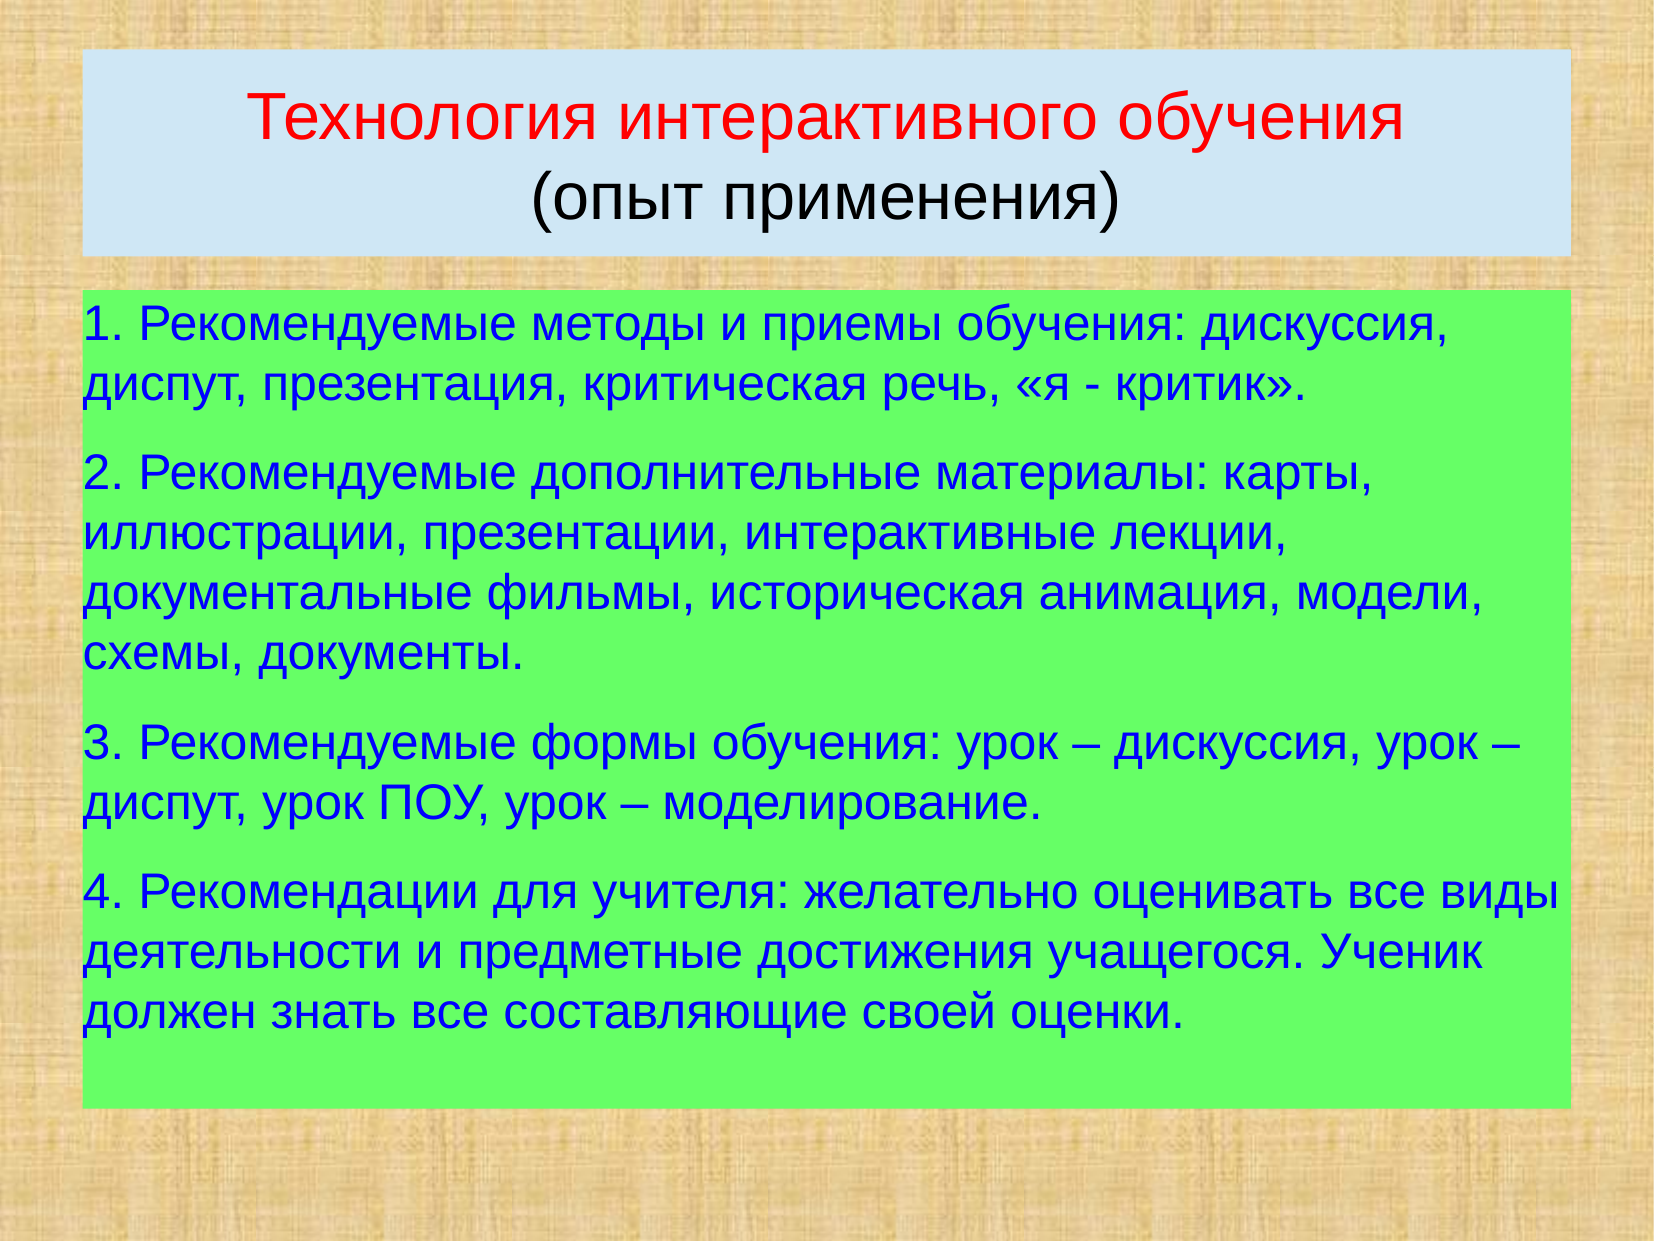

# Технология интерактивного обучения (опыт применения)
1. Рекомендуемые методы и приемы обучения: дискуссия, диспут, презентация, критическая речь, «я - критик».
2. Рекомендуемые дополнительные материалы: карты, иллюстрации, презентации, интерактивные лекции, документальные фильмы, историческая анимация, модели, схемы, документы.
3. Рекомендуемые формы обучения: урок – дискуссия, урок – диспут, урок ПОУ, урок – моделирование.
4. Рекомендации для учителя: желательно оценивать все виды деятельности и предметные достижения учащегося. Ученик должен знать все составляющие своей оценки.